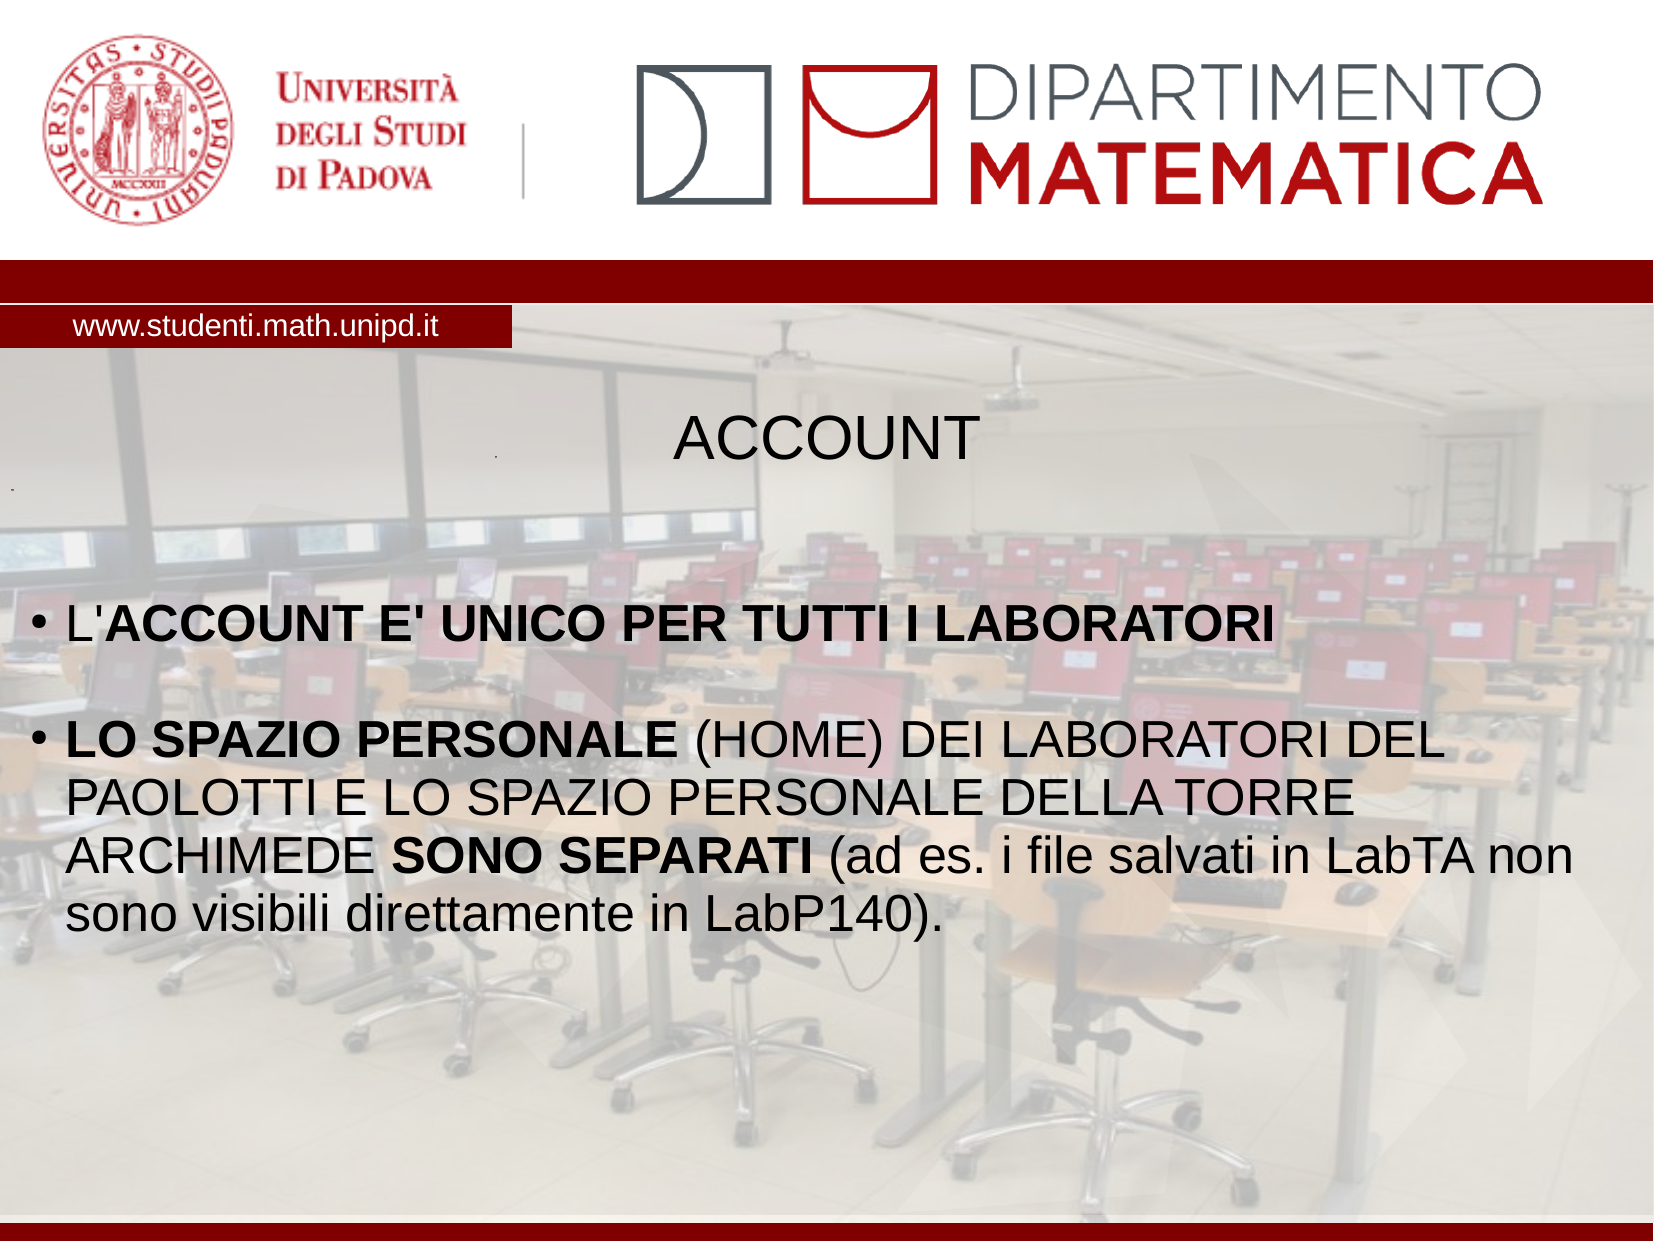

| |
| --- |
www.studenti.math.unipd.it
ACCOUNT
L'ACCOUNT E' UNICO PER TUTTI I LABORATORI
LO SPAZIO PERSONALE (HOME) DEI LABORATORI DEL PAOLOTTI E LO SPAZIO PERSONALE DELLA TORRE ARCHIMEDE SONO SEPARATI (ad es. i file salvati in LabTA non sono visibili direttamente in LabP140).
| |
| --- |